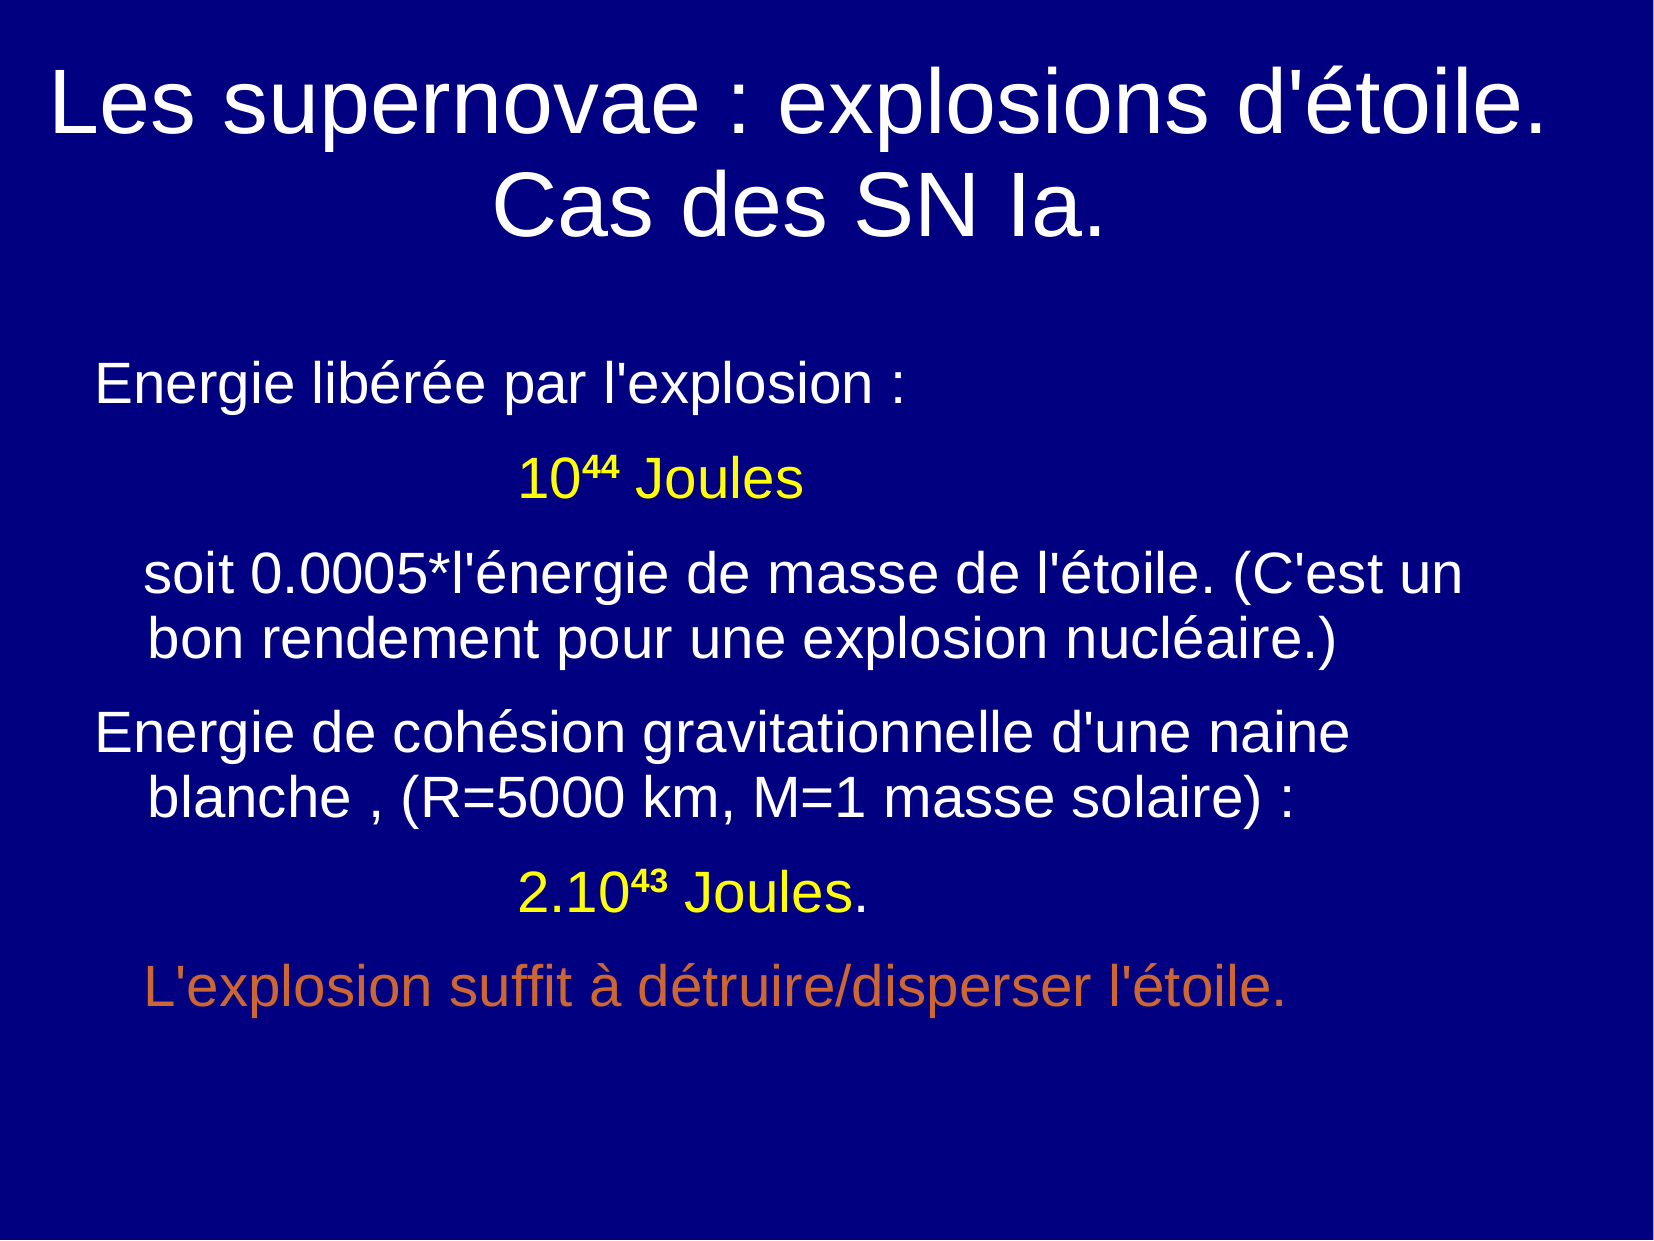

# Les supernovae : explosions d'étoile. Cas des SN Ia.
Energie libérée par l'explosion :
 1044 Joules
 soit 0.0005*l'énergie de masse de l'étoile. (C'est un bon rendement pour une explosion nucléaire.)
Energie de cohésion gravitationnelle d'une naine blanche , (R=5000 km, M=1 masse solaire) :
 2.1043 Joules.
 L'explosion suffit à détruire/disperser l'étoile.